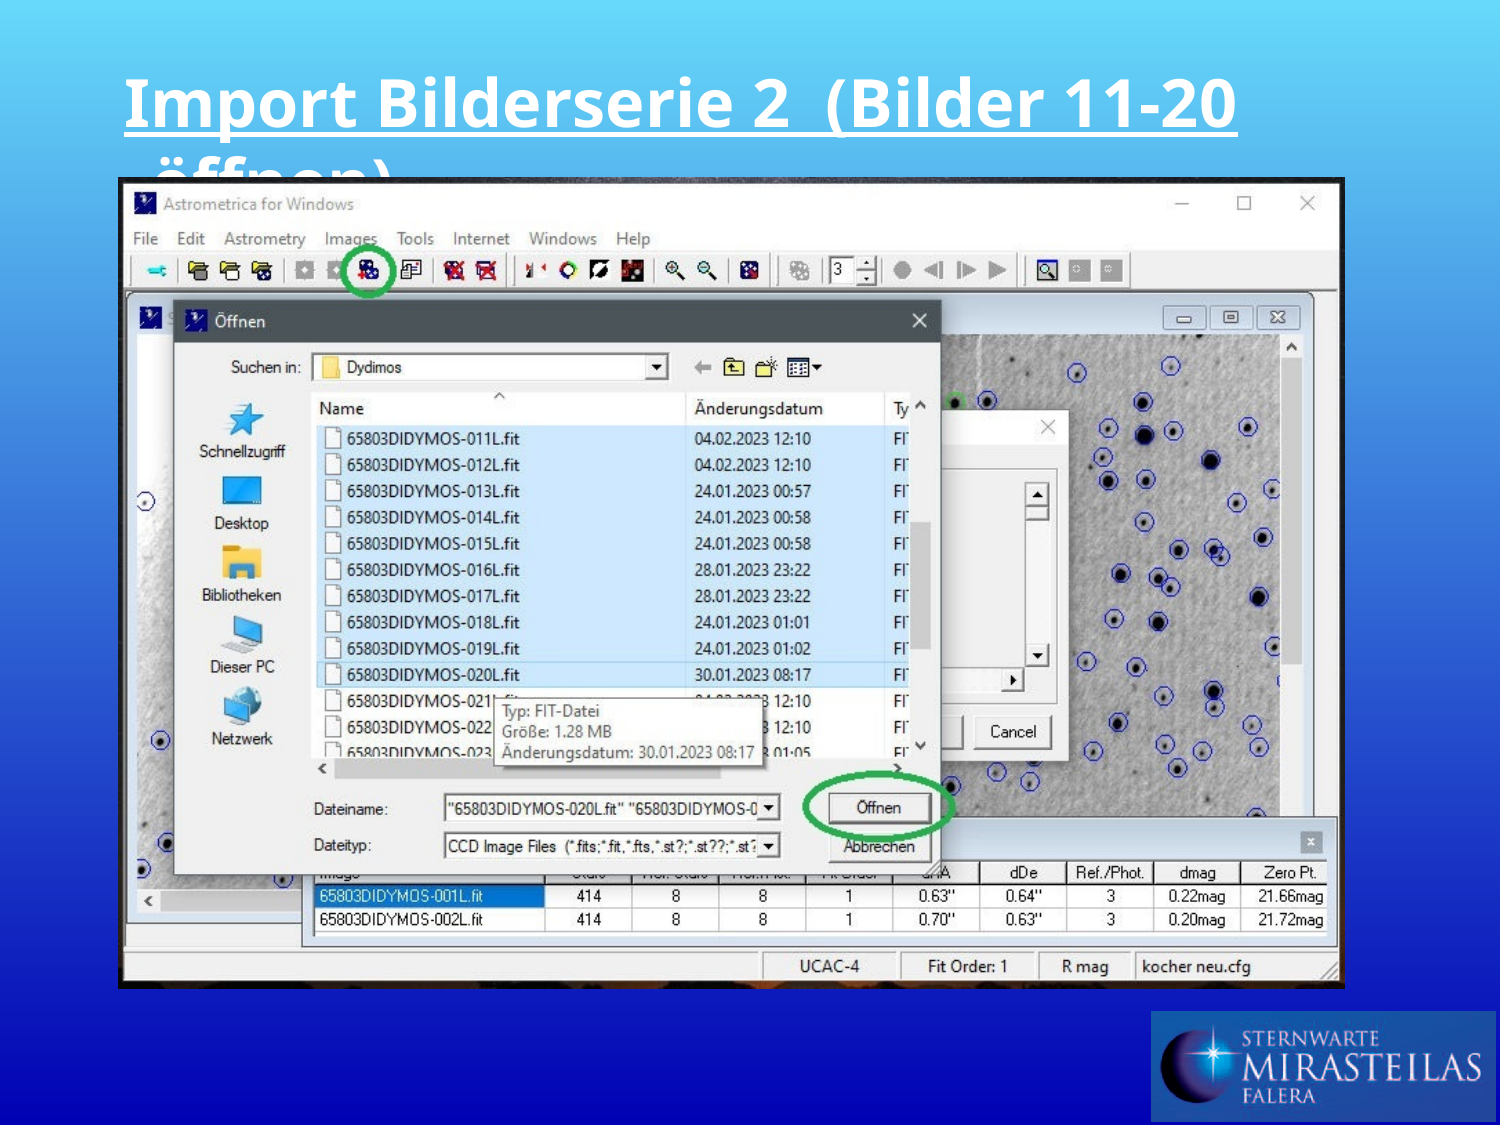

Import Bilderserie 2 (Bilder 11-20 öffnen)
Laden weiterer Bilder